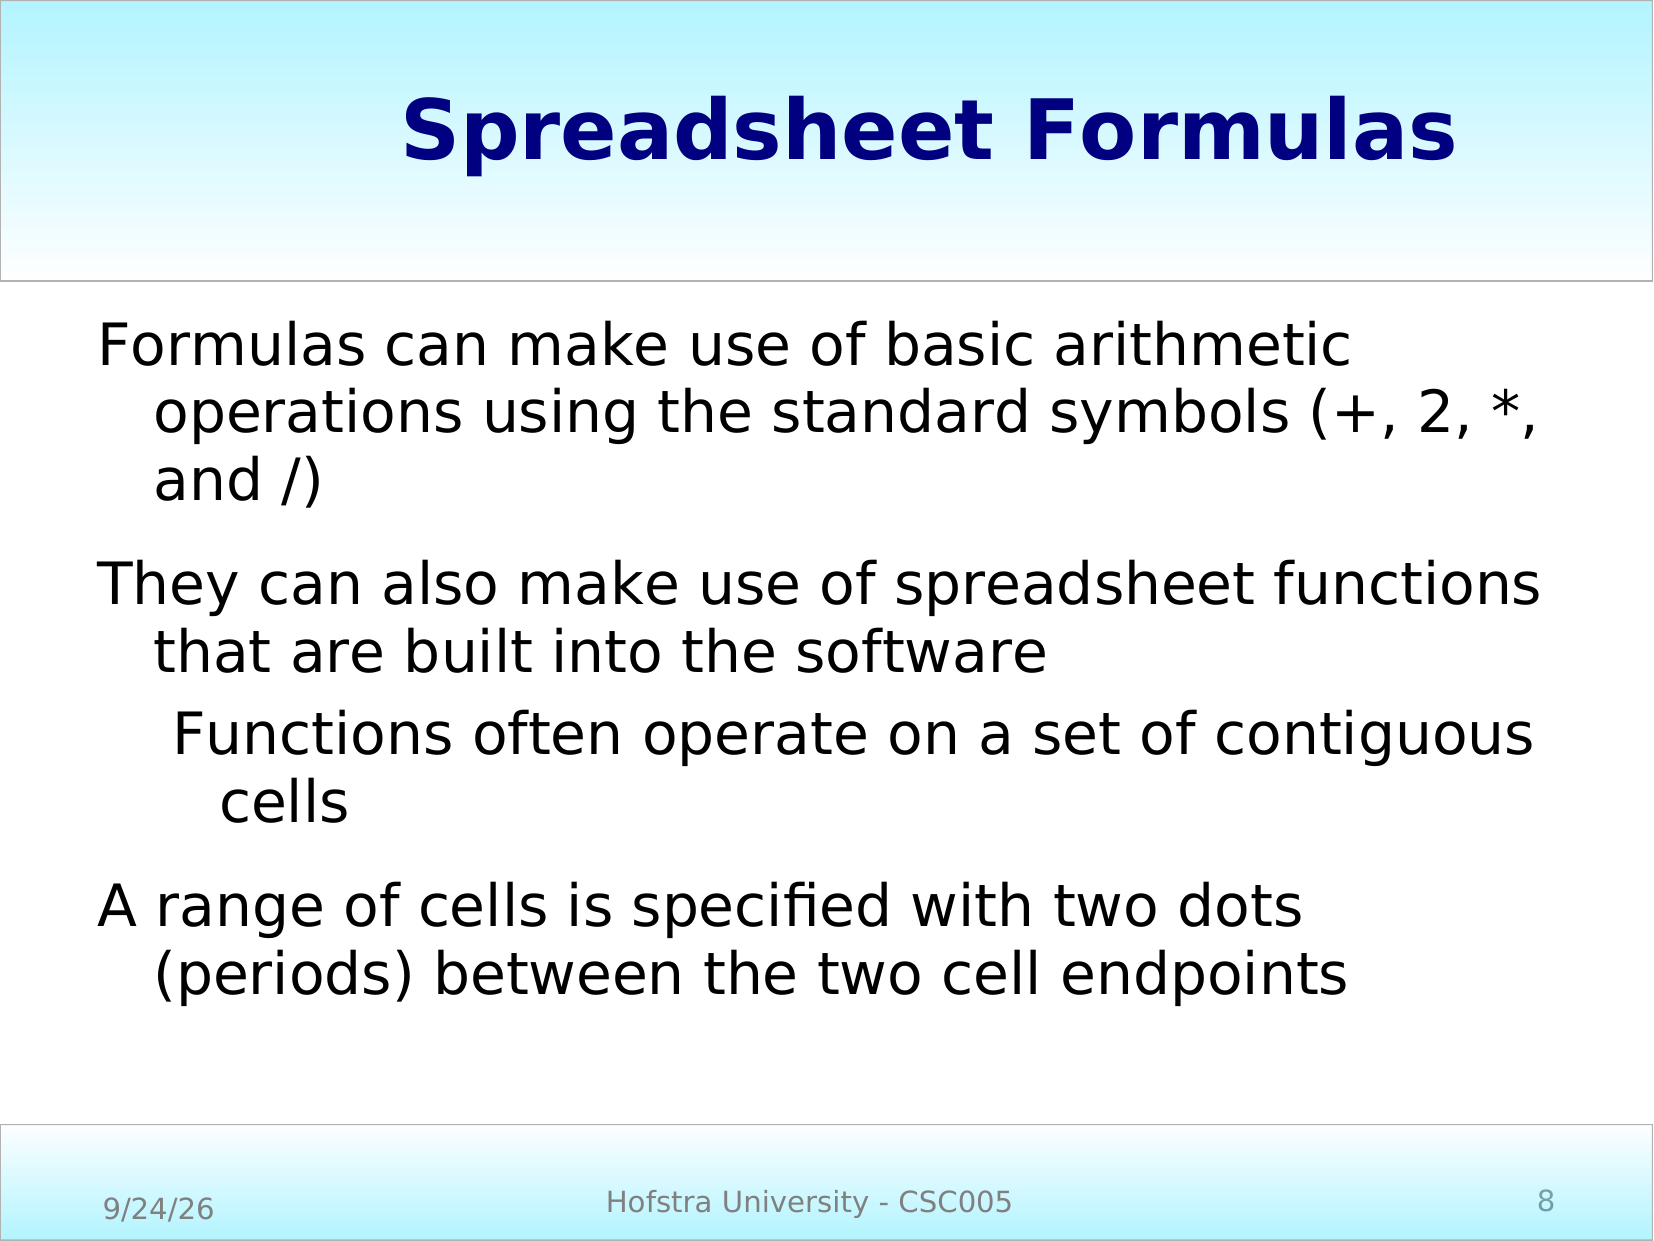

# Spreadsheet Formulas
Formulas can make use of basic arithmetic operations using the standard symbols (+, 2, *, and /)
They can also make use of spreadsheet functions that are built into the software
Functions often operate on a set of contiguous cells
A range of cells is specified with two dots (periods) between the two cell endpoints
8
Hofstra University - CSC005